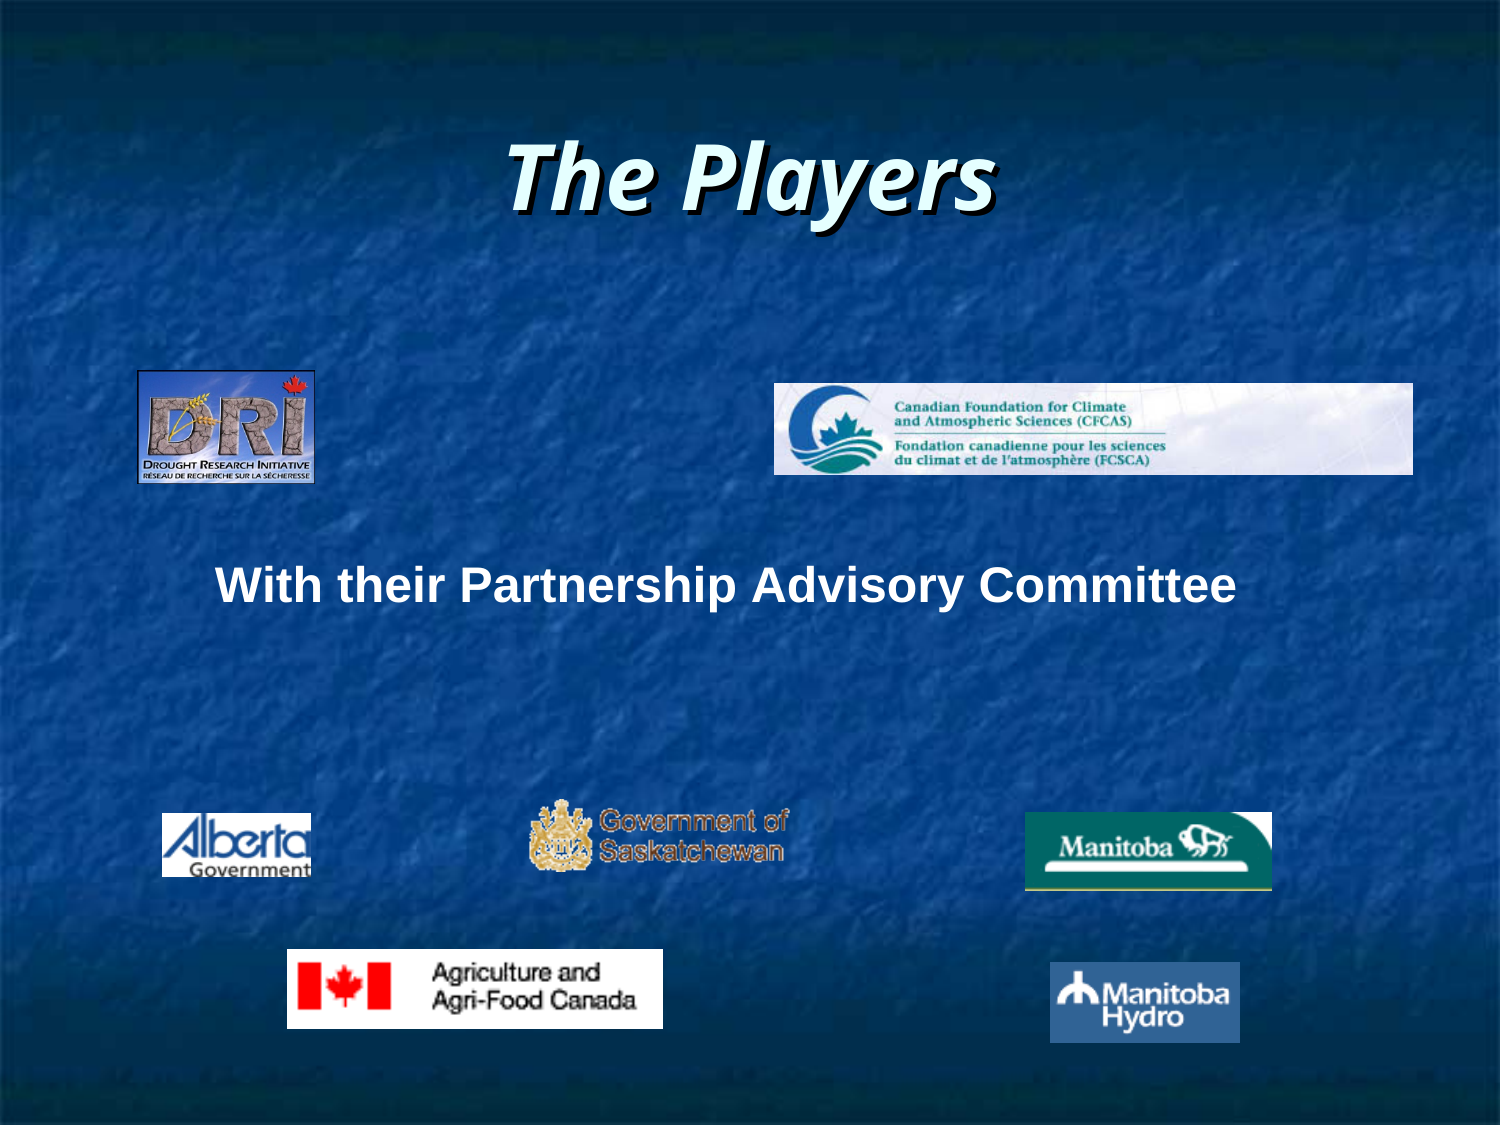

The Players
With their Partnership Advisory Committee